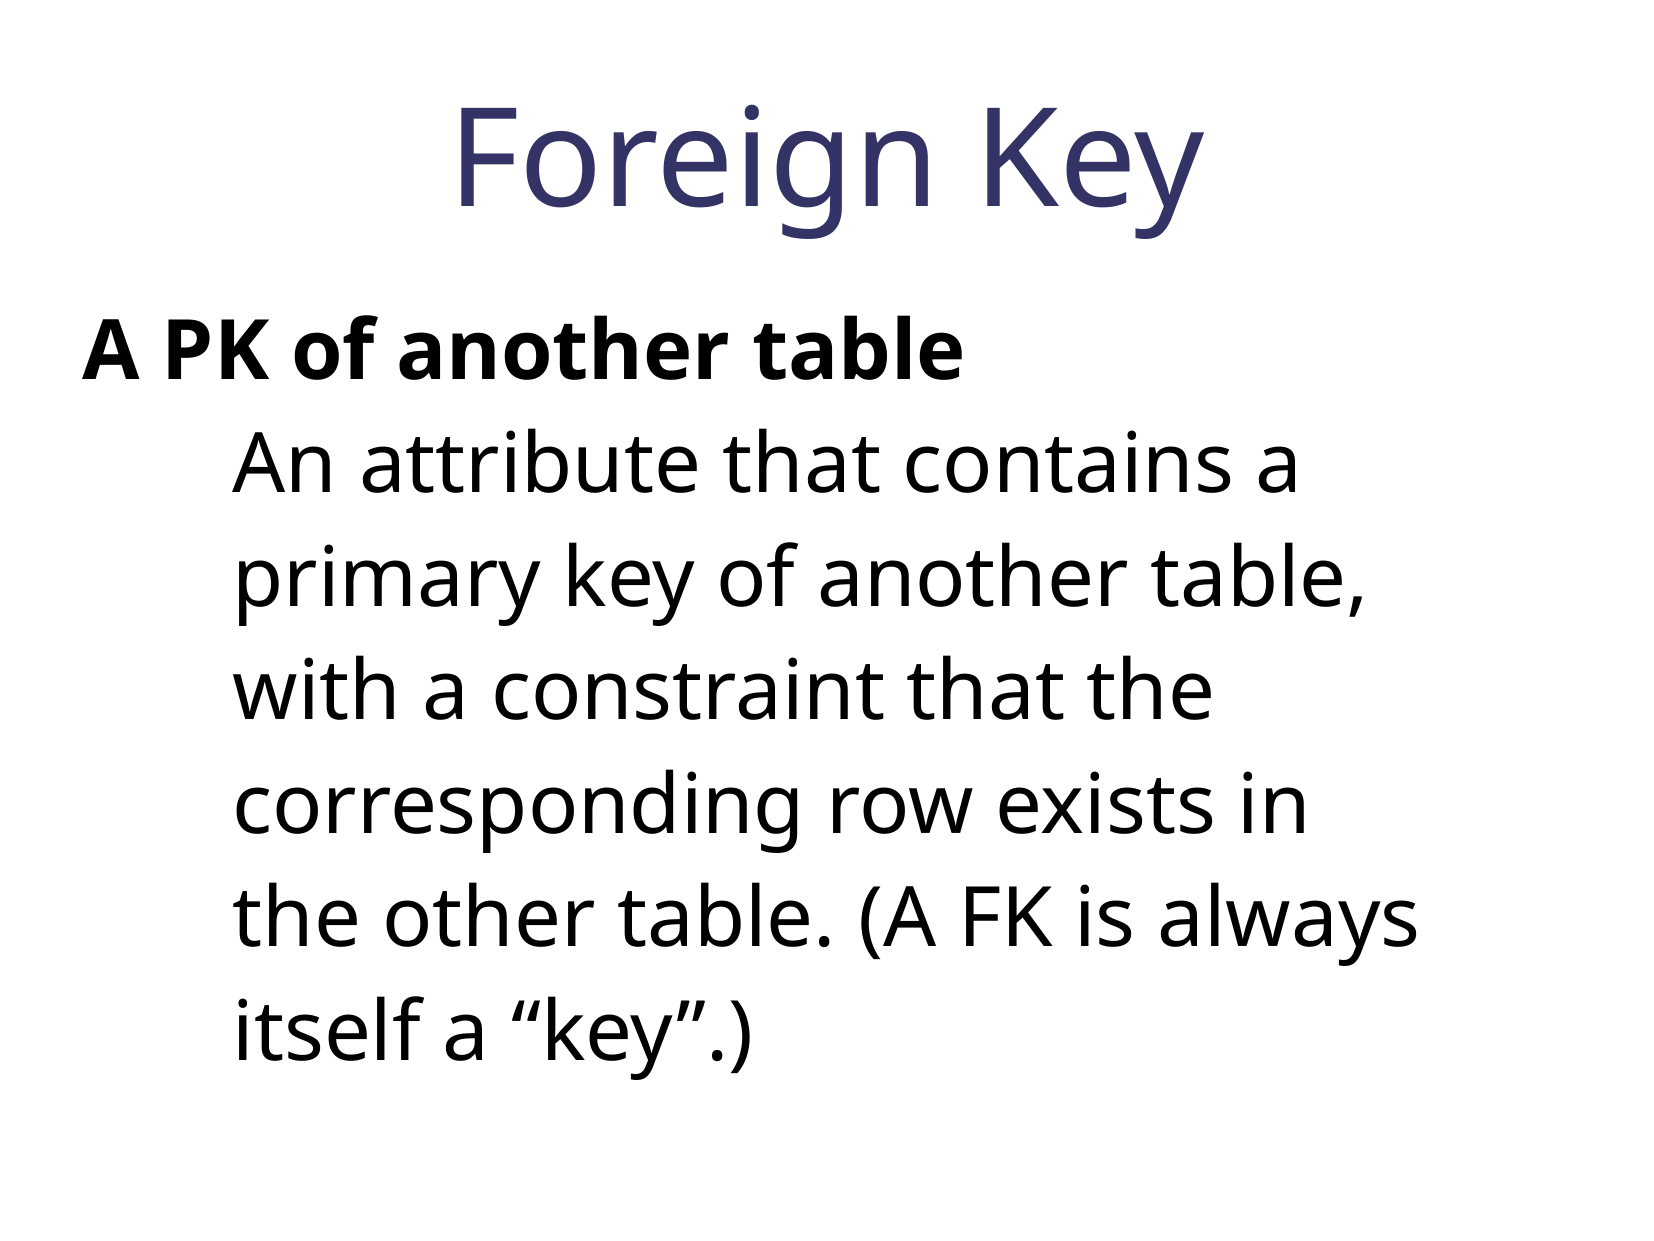

# Foreign Key
A PK of another table
		An attribute that contains a
		primary key of another table,
		with a constraint that the
		corresponding row exists in
		the other table. (A FK is always
		itself a “key”.)